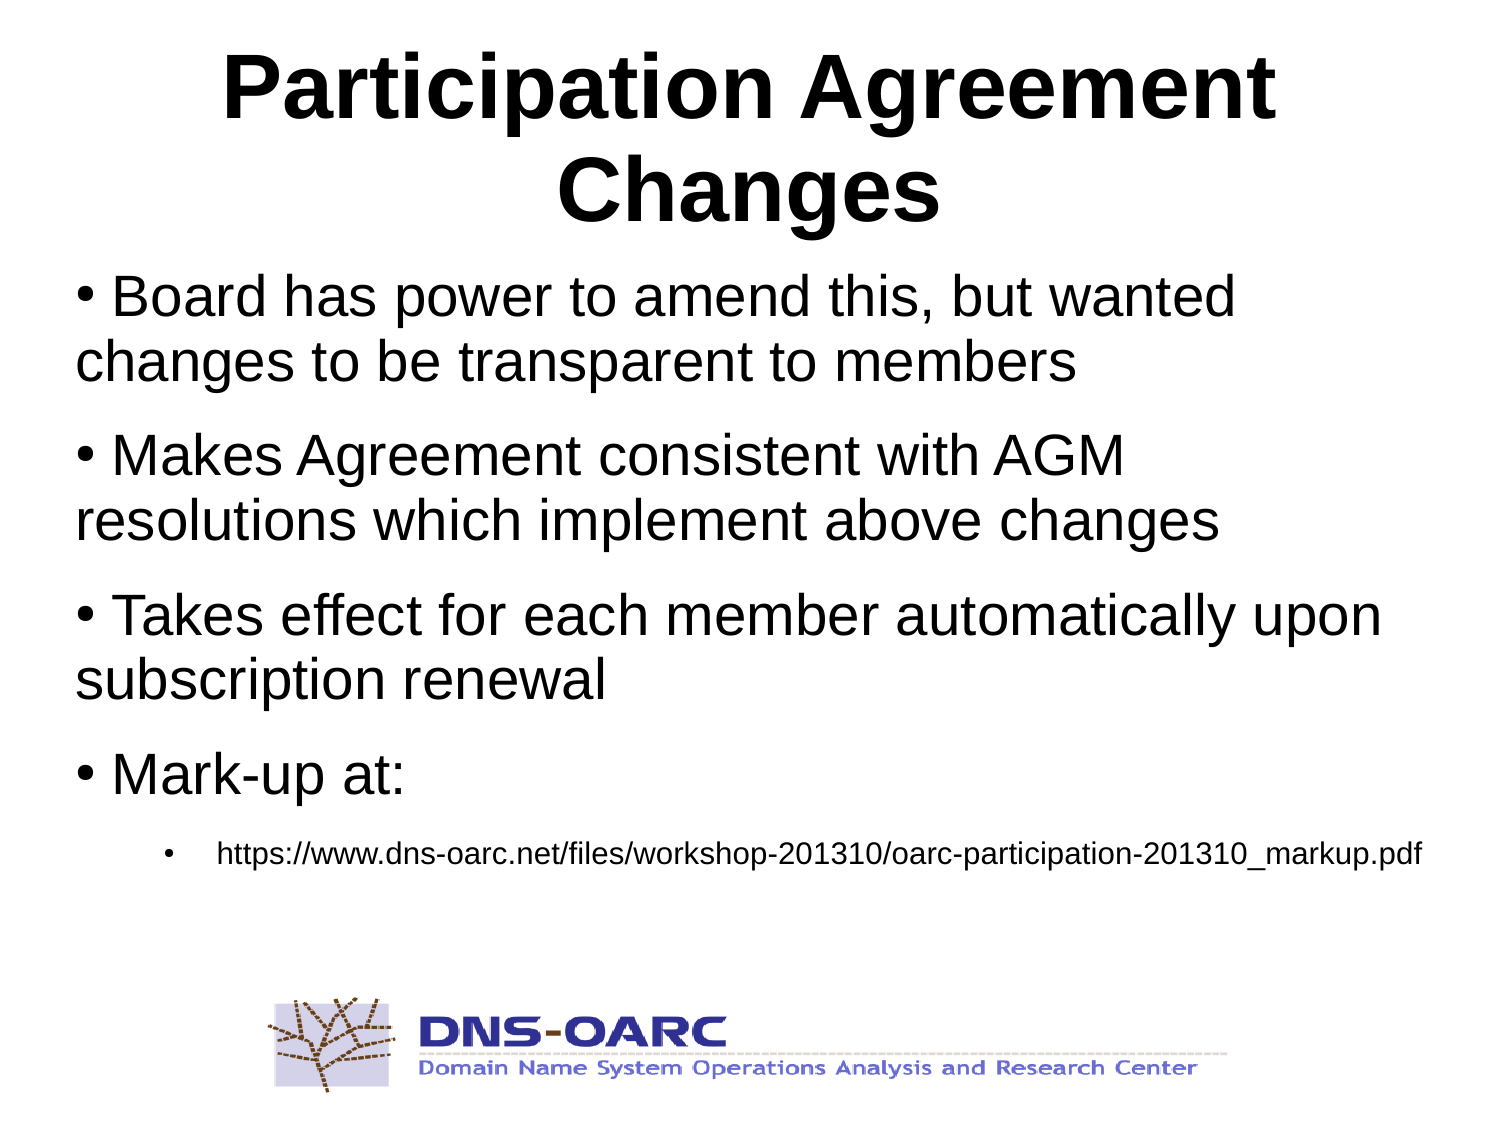

# Participation Agreement Changes
 Board has power to amend this, but wanted changes to be transparent to members
 Makes Agreement consistent with AGM resolutions which implement above changes
 Takes effect for each member automatically upon subscription renewal
 Mark-up at:
https://www.dns-oarc.net/files/workshop-201310/oarc-participation-201310_markup.pdf